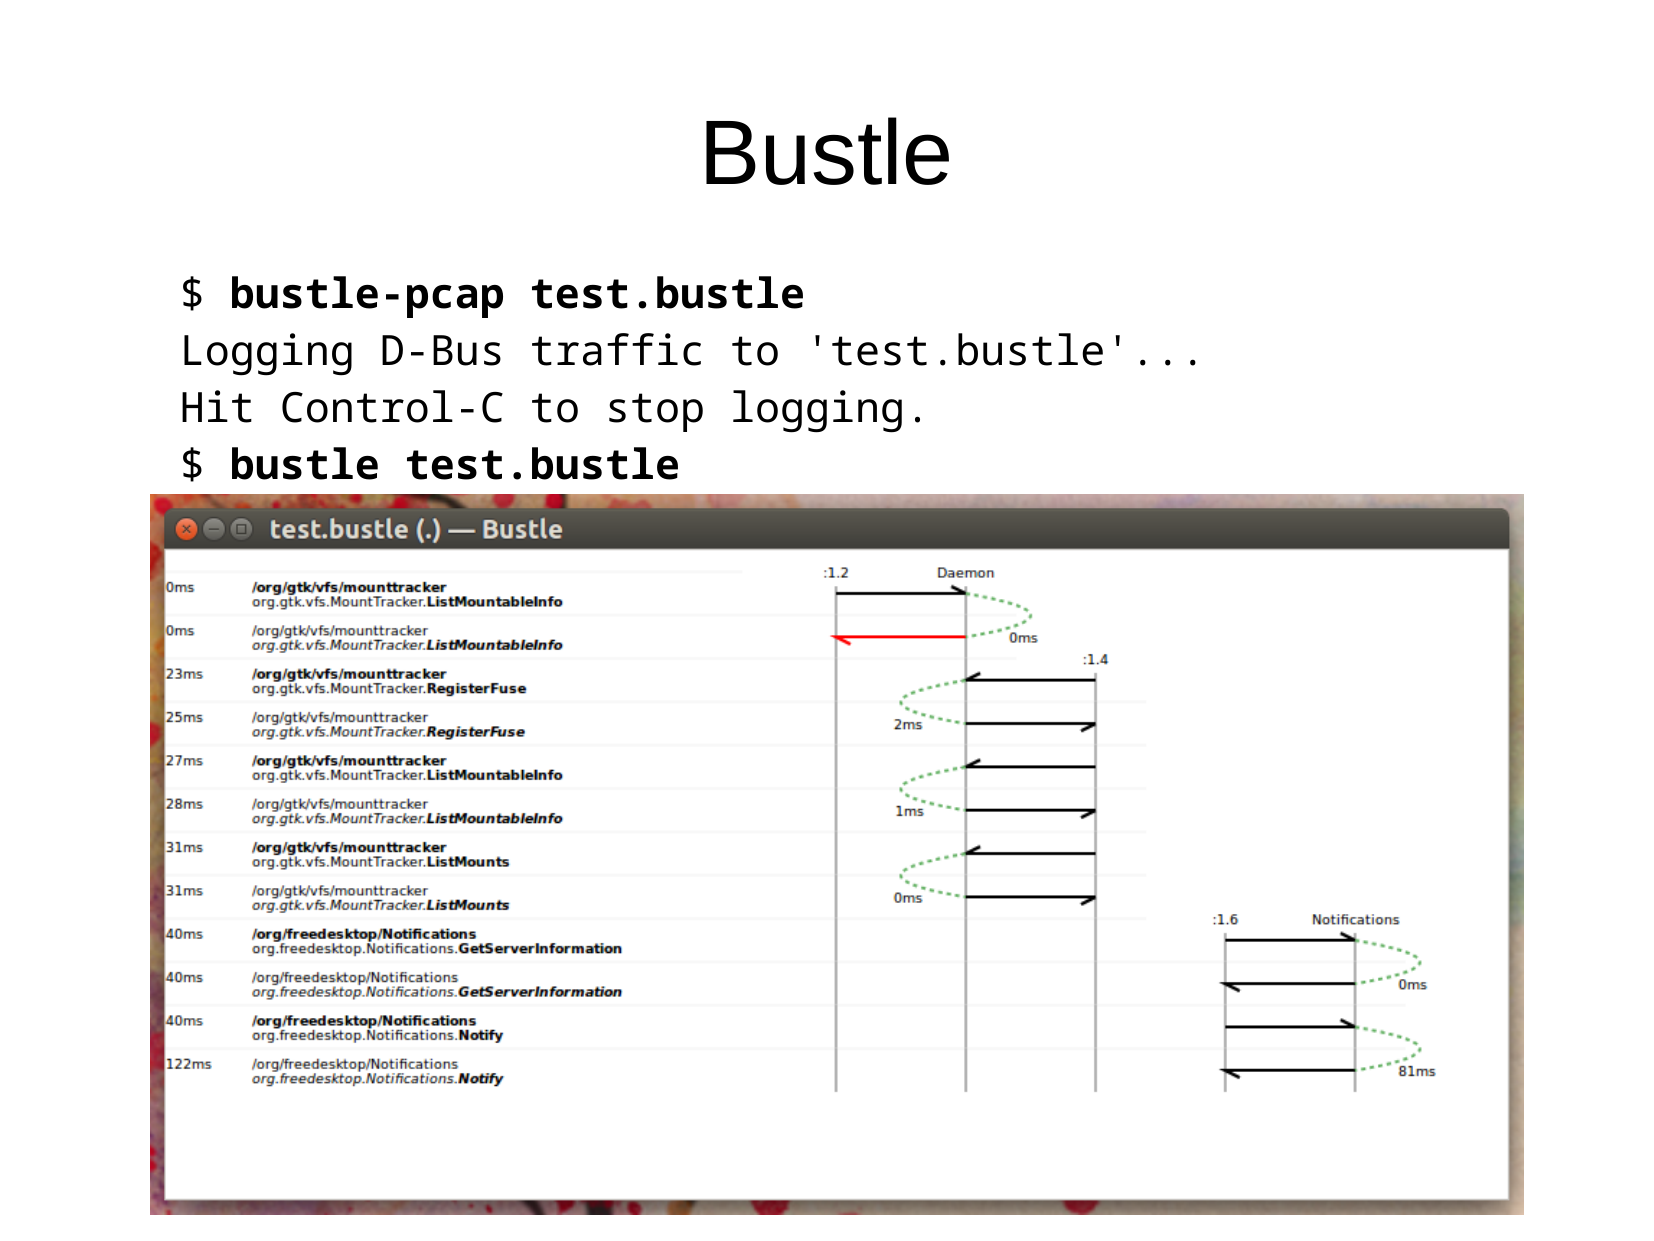

# Bustle
$ bustle-pcap test.bustle
Logging D-Bus traffic to 'test.bustle'...
Hit Control-C to stop logging.
$ bustle test.bustle